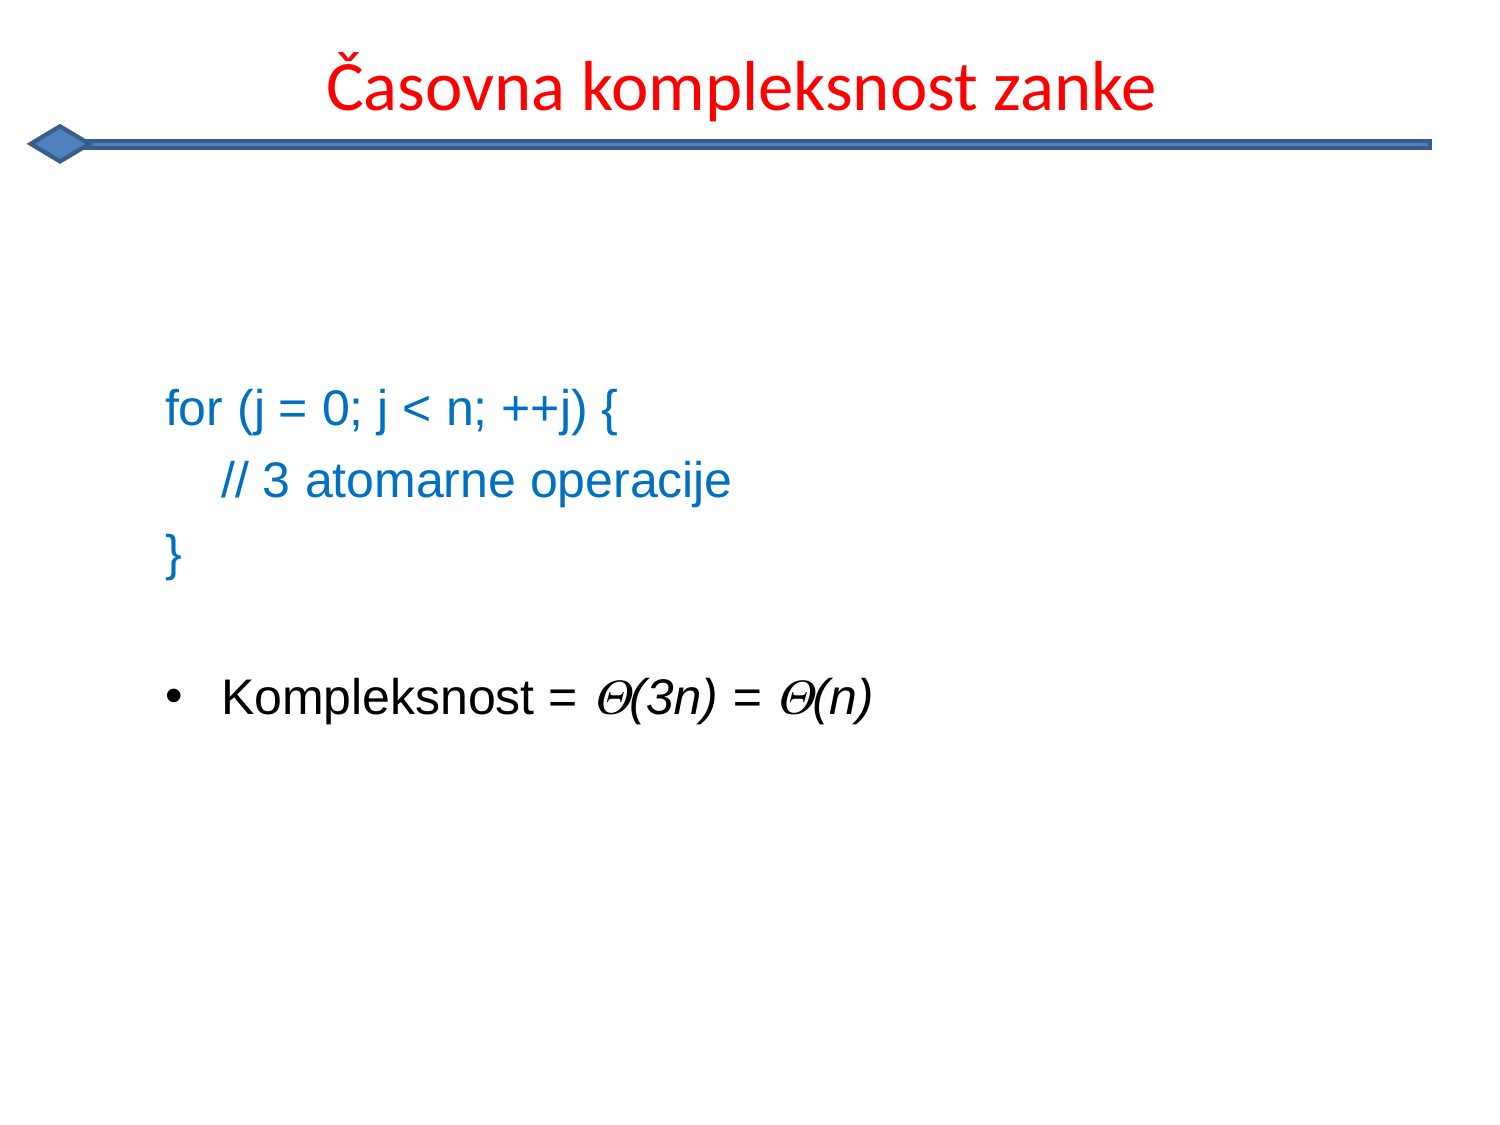

# Časovna kompleksnost zanke
for (j = 0; j < n; ++j) {
	// 3 atomarne operacije
}
Kompleksnost = (3n) = (n)